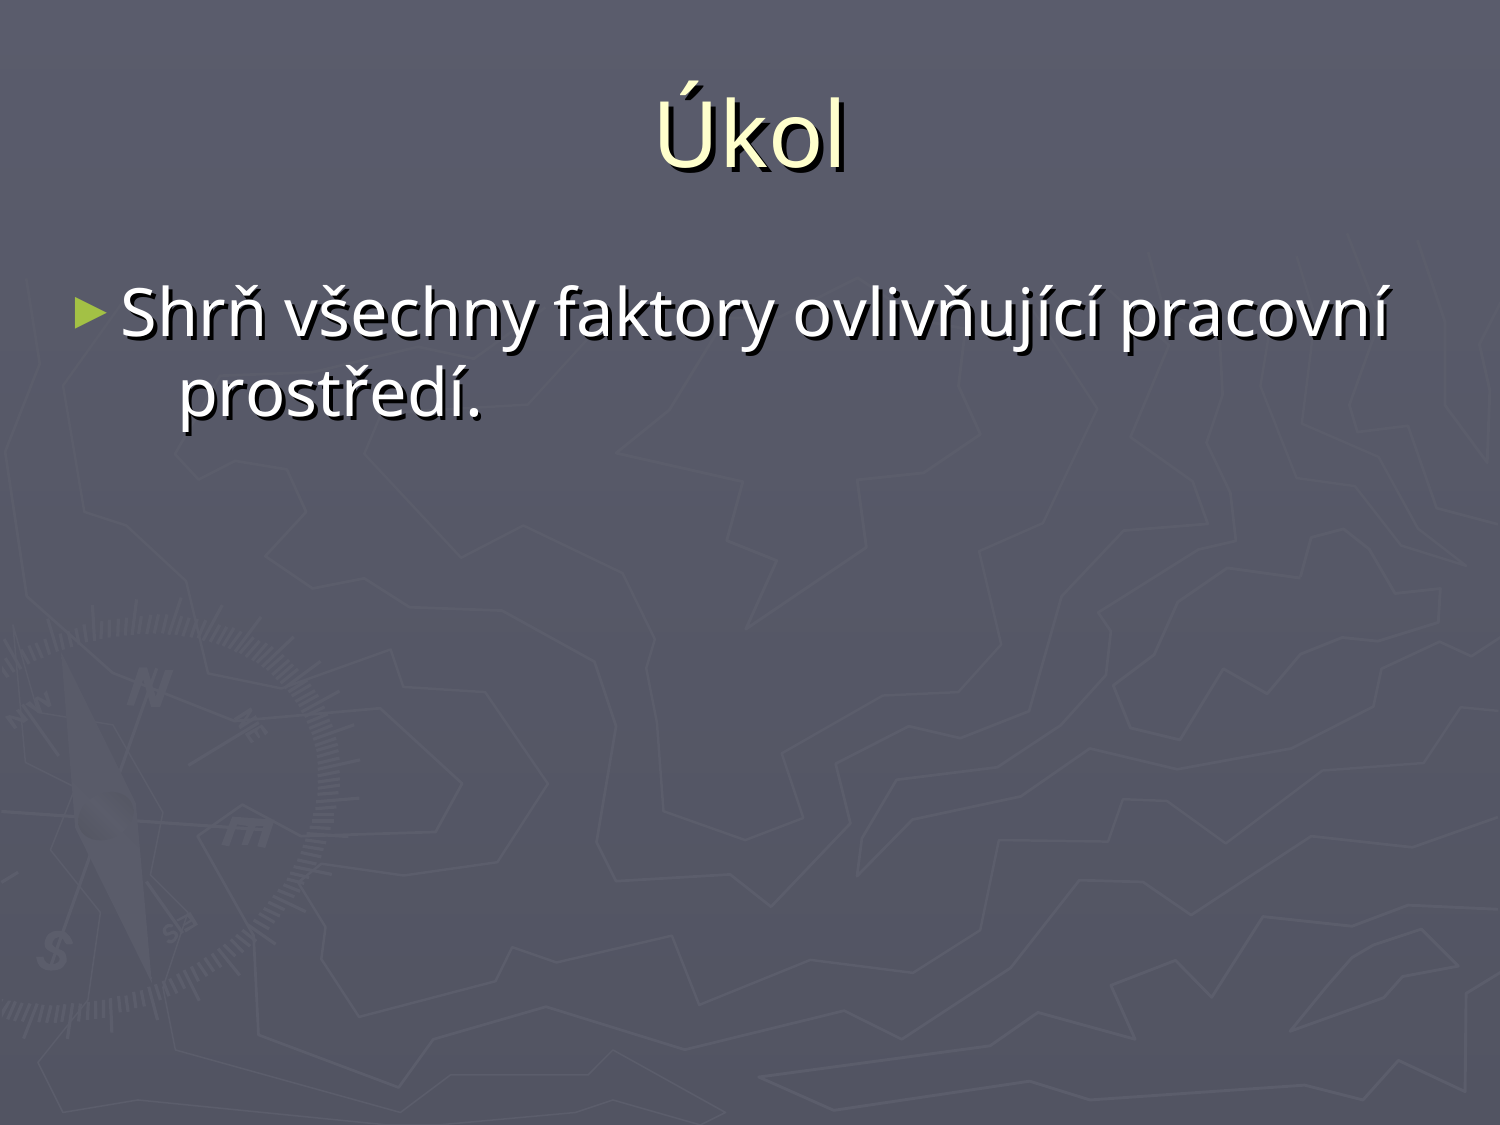

# Úkol
Shrň všechny faktory ovlivňující pracovní prostředí.